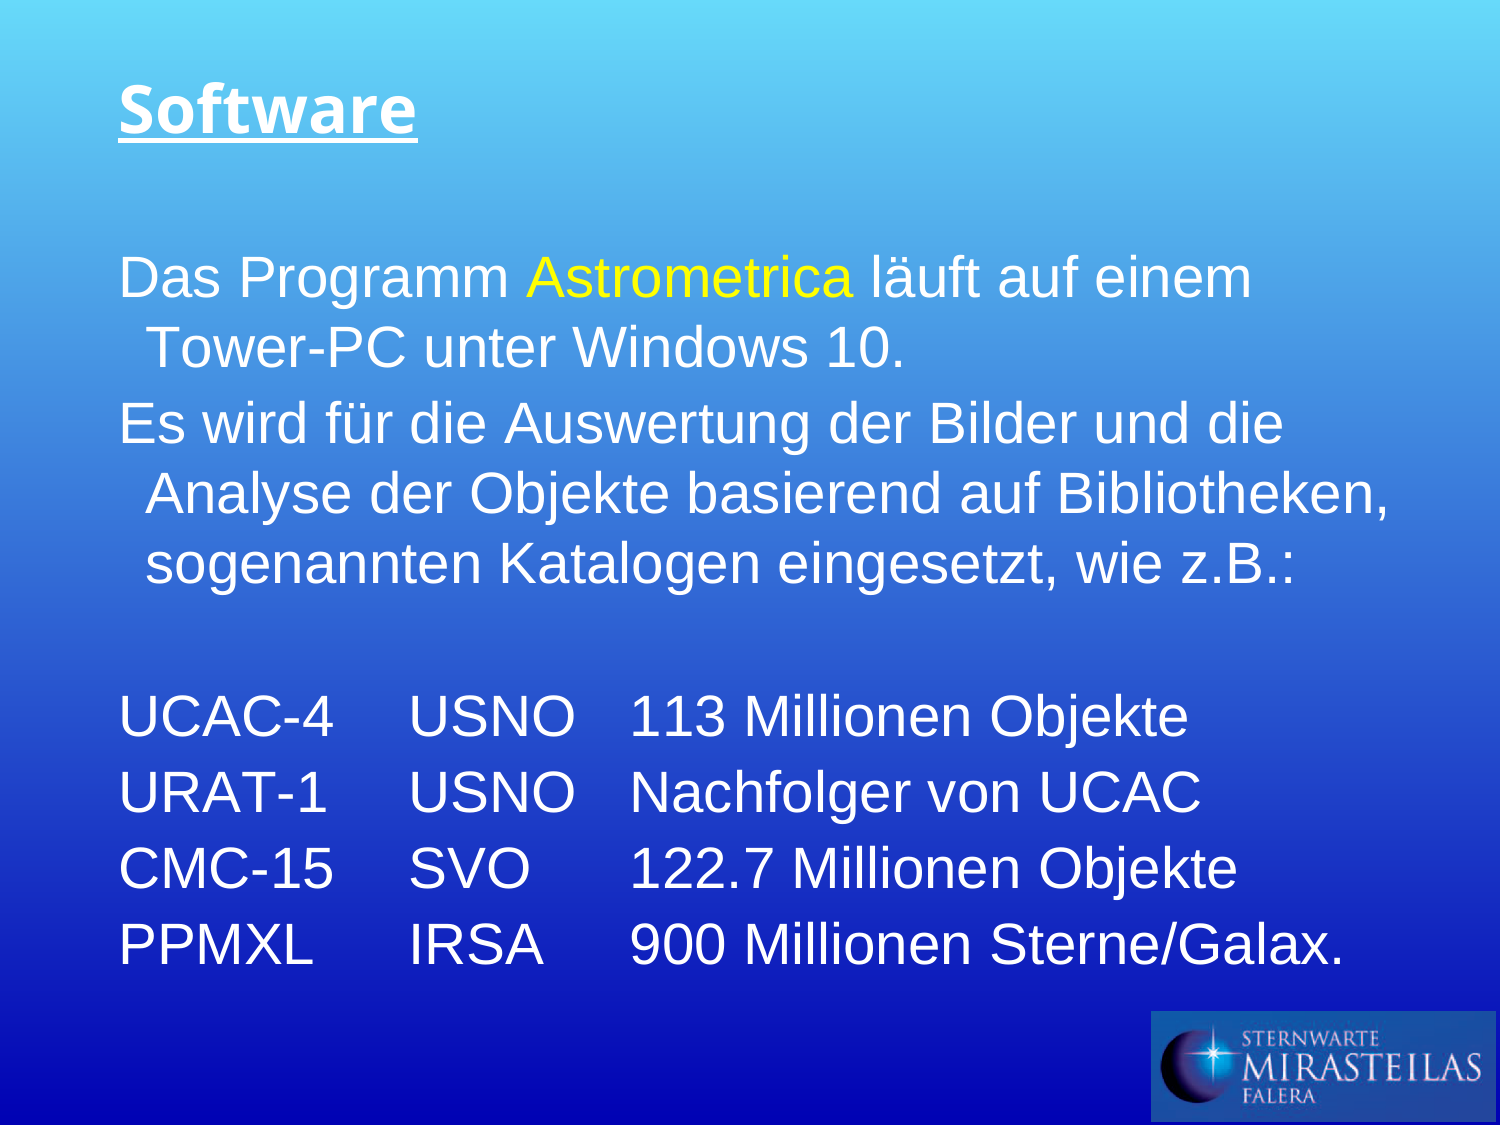

Software
Das Programm Astrometrica läuft auf einem Tower-PC unter Windows 10.
Es wird für die Auswertung der Bilder und die Analyse der Objekte basierend auf Bibliotheken, sogenannten Katalogen eingesetzt, wie z.B.:
UCAC-4	USNO	113 Millionen Objekte
URAT-1		USNO	Nachfolger von UCAC
CMC-15	SVO		122.7 Millionen Objekte
PPMXL		IRSA		900 Millionen Sterne/Galax.